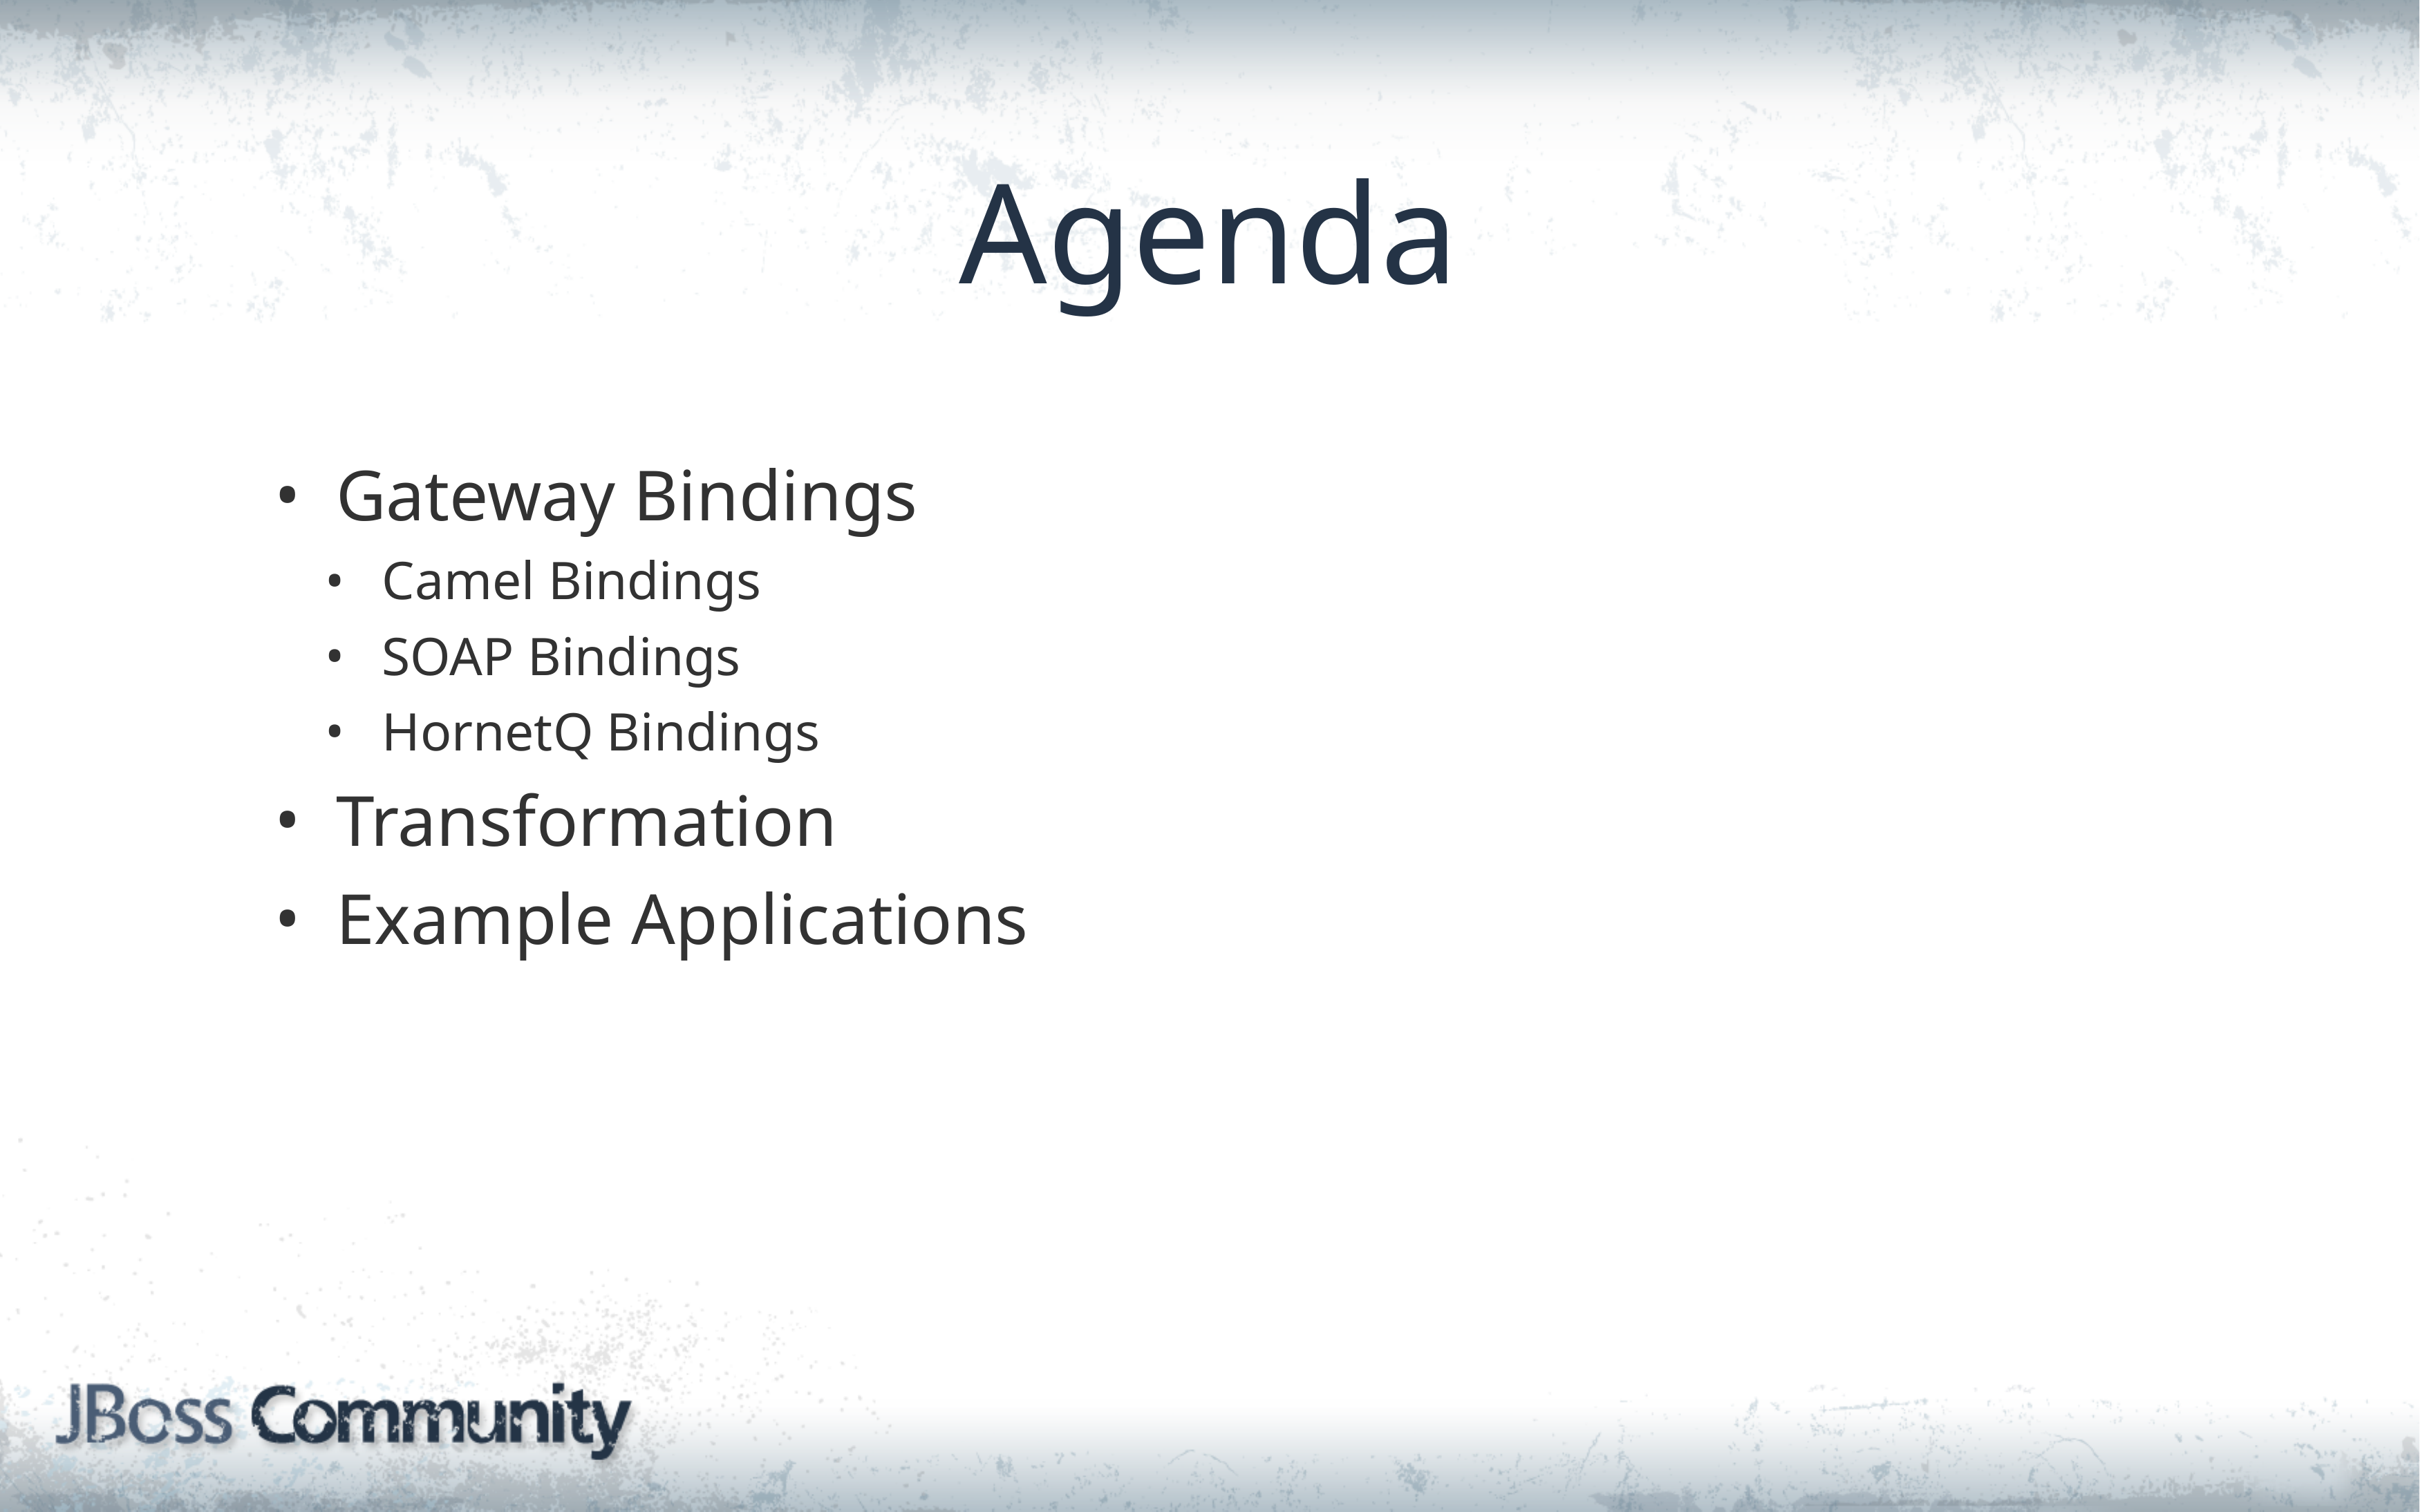

# Agenda
 Gateway Bindings
 Camel Bindings
 SOAP Bindings
 HornetQ Bindings
 Transformation
 Example Applications